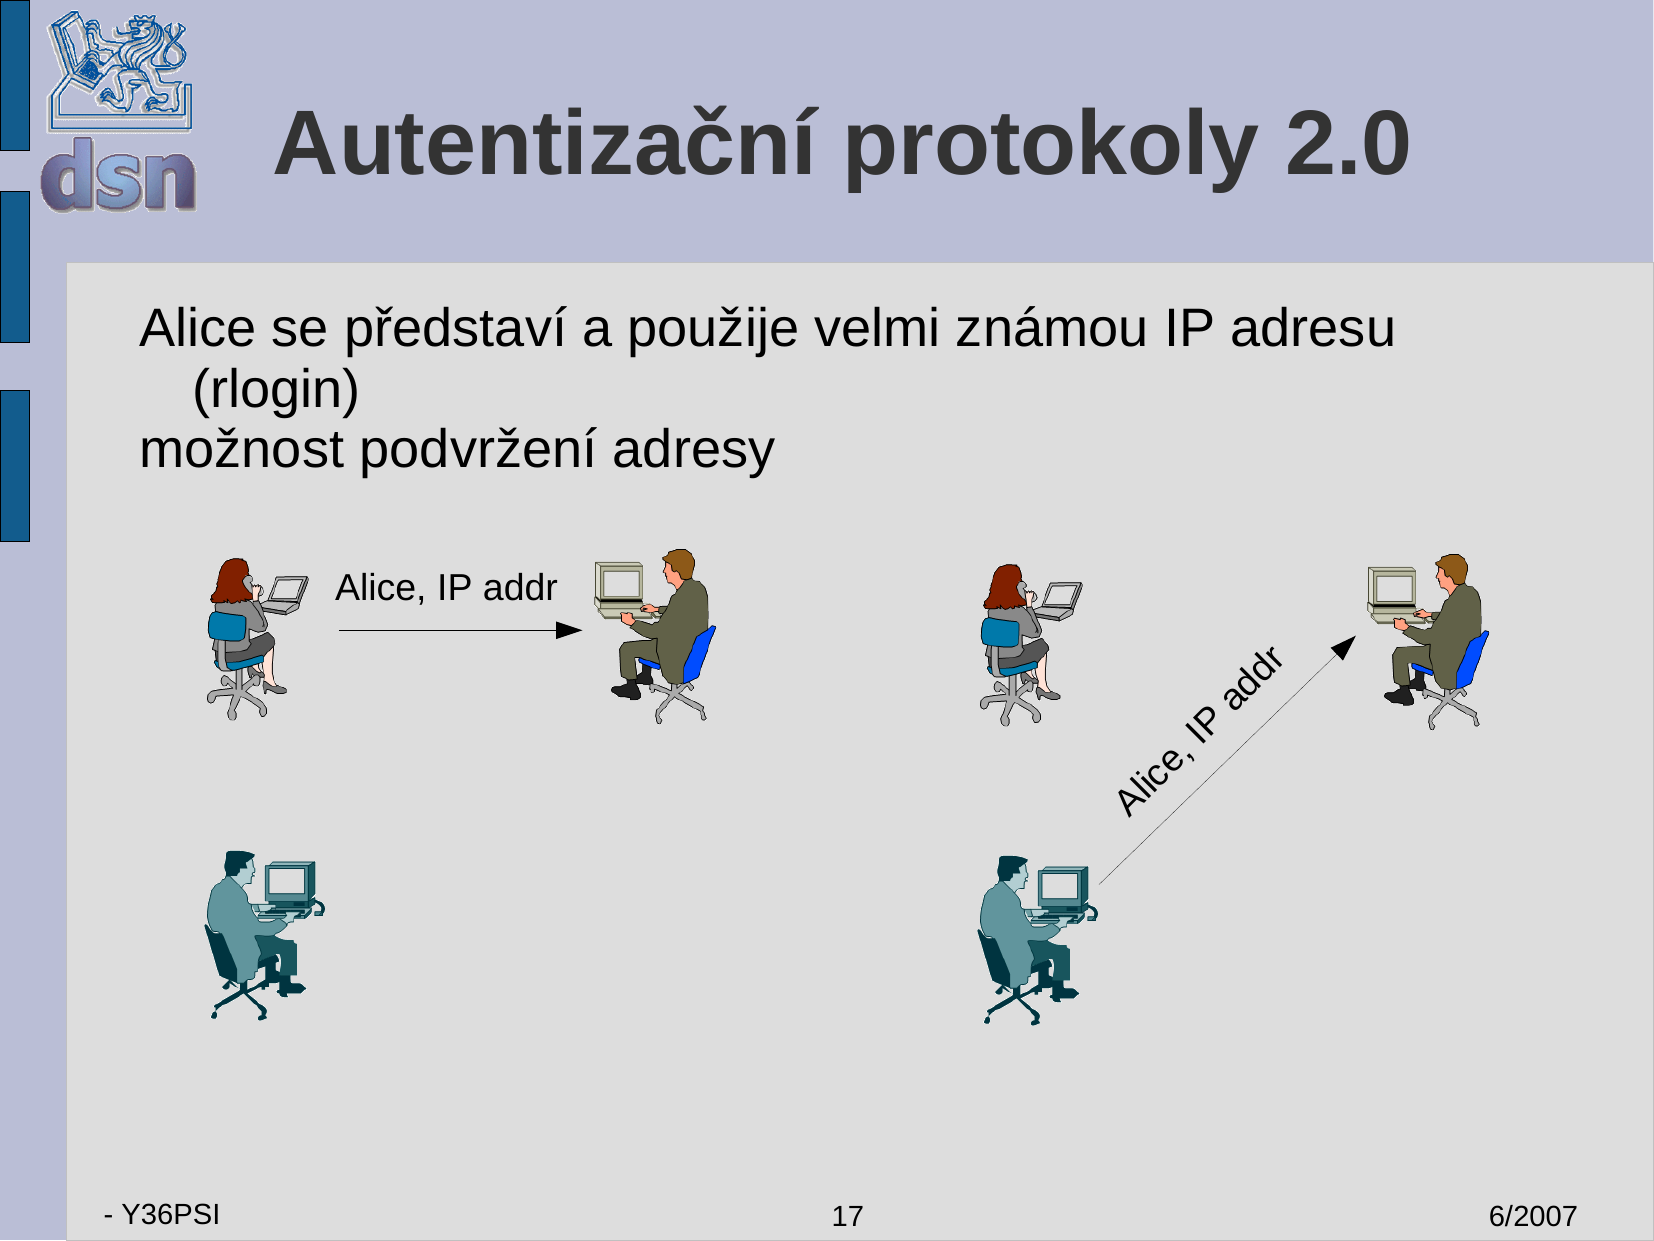

# Autentizační protokoly 2.0
Alice se představí a použije velmi známou IP adresu (rlogin)
možnost podvržení adresy
Alice, IP addr
Alice, IP addr